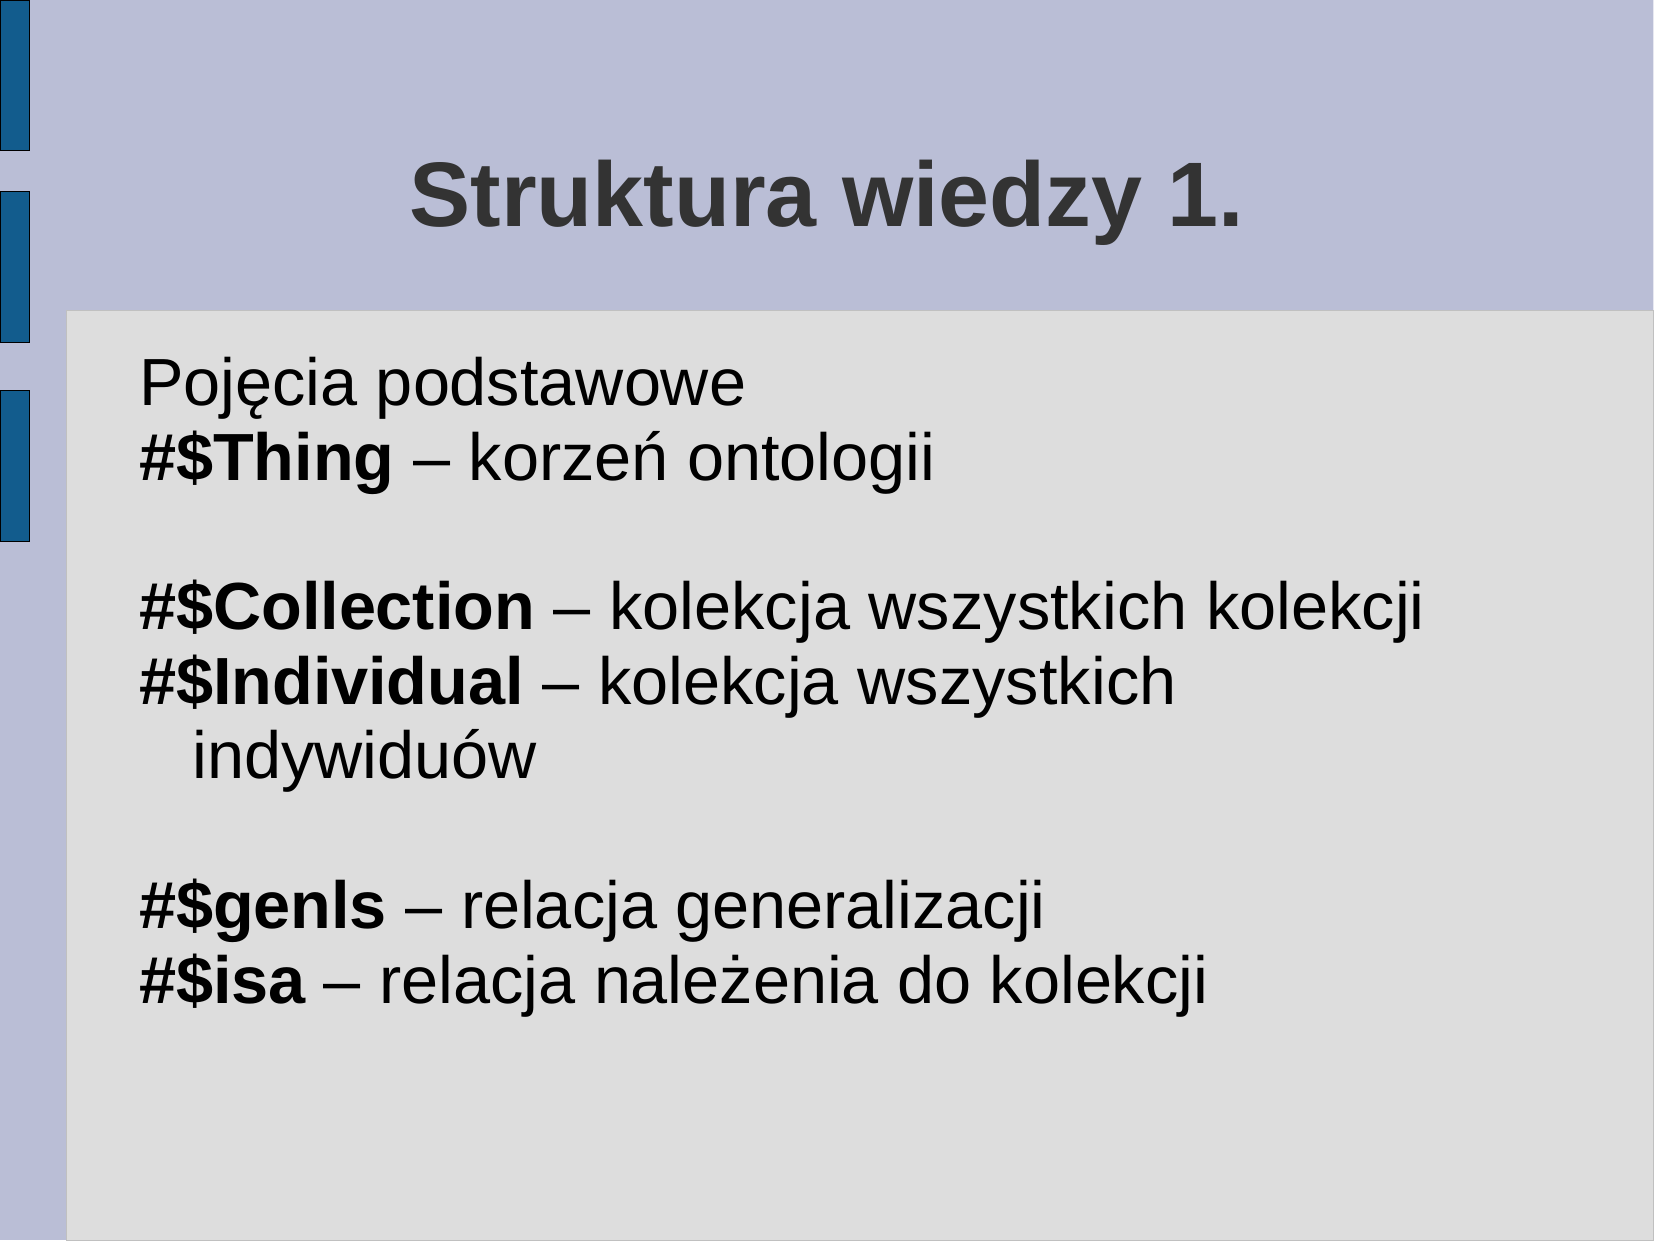

# Struktura wiedzy 1.
Pojęcia podstawowe
#$Thing – korzeń ontologii
#$Collection – kolekcja wszystkich kolekcji
#$Individual – kolekcja wszystkich indywiduów
#$genls – relacja generalizacji
#$isa – relacja należenia do kolekcji